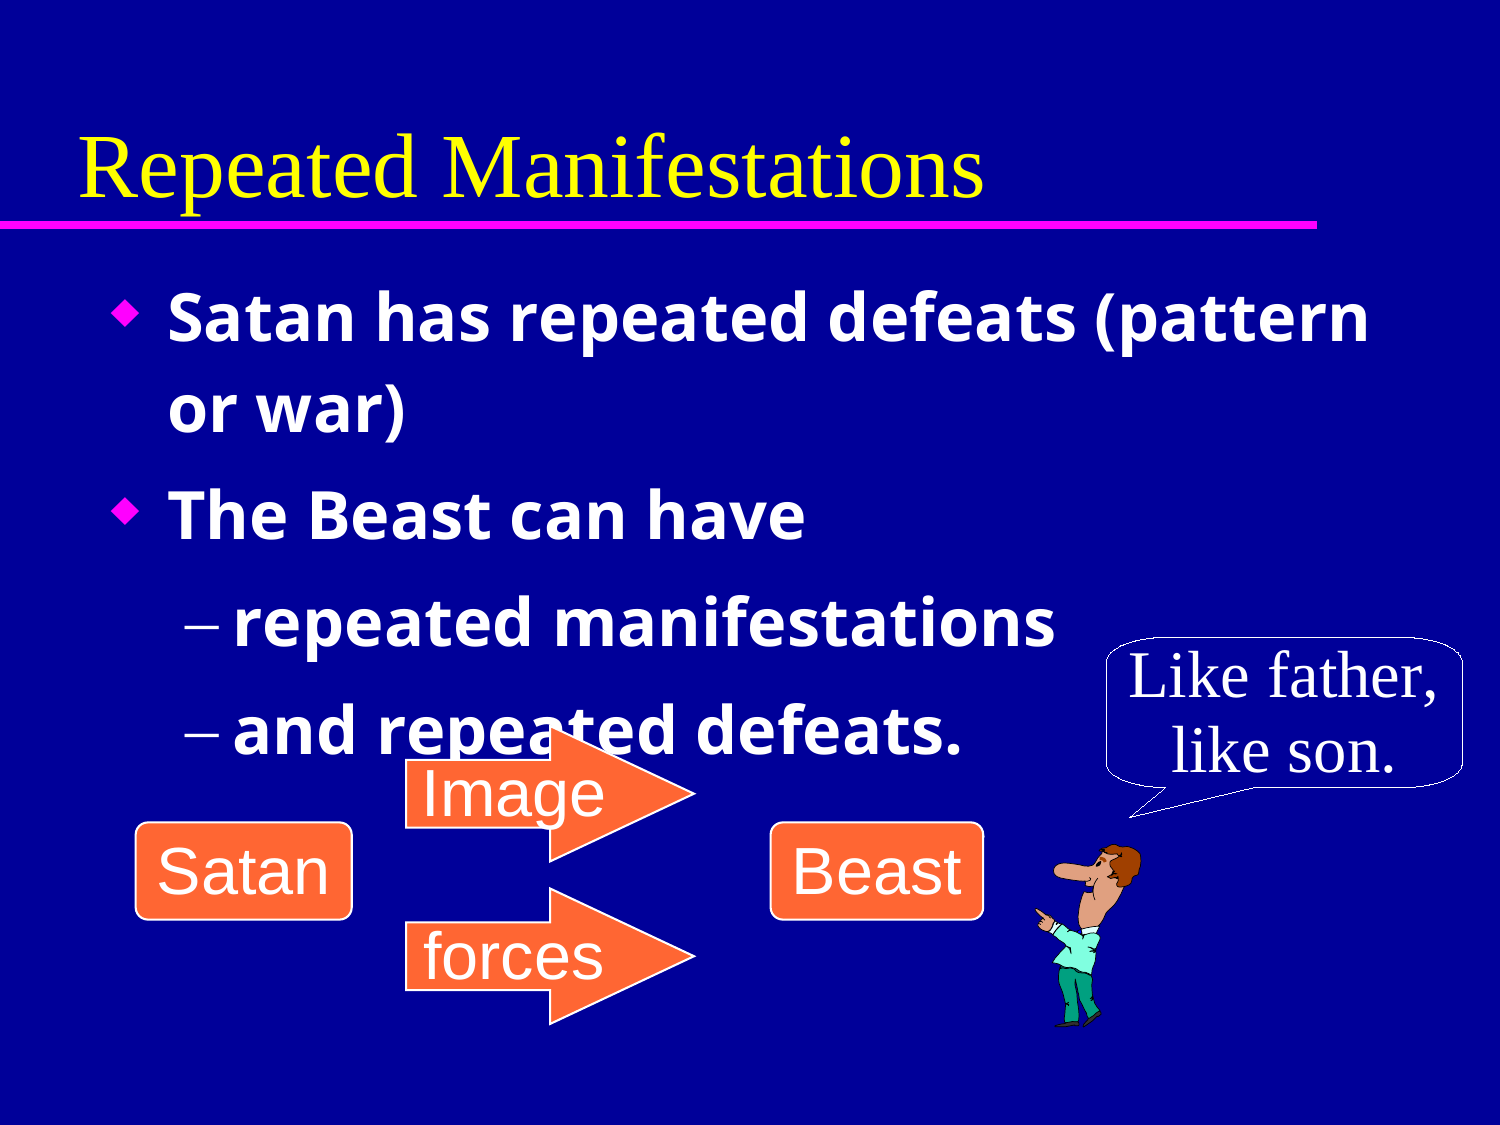

# Repeated Manifestations
Satan has repeated defeats (pattern or war)
The Beast can have
repeated manifestations
and repeated defeats.
Like father,
like son.
Image
Beast
forces
Satan